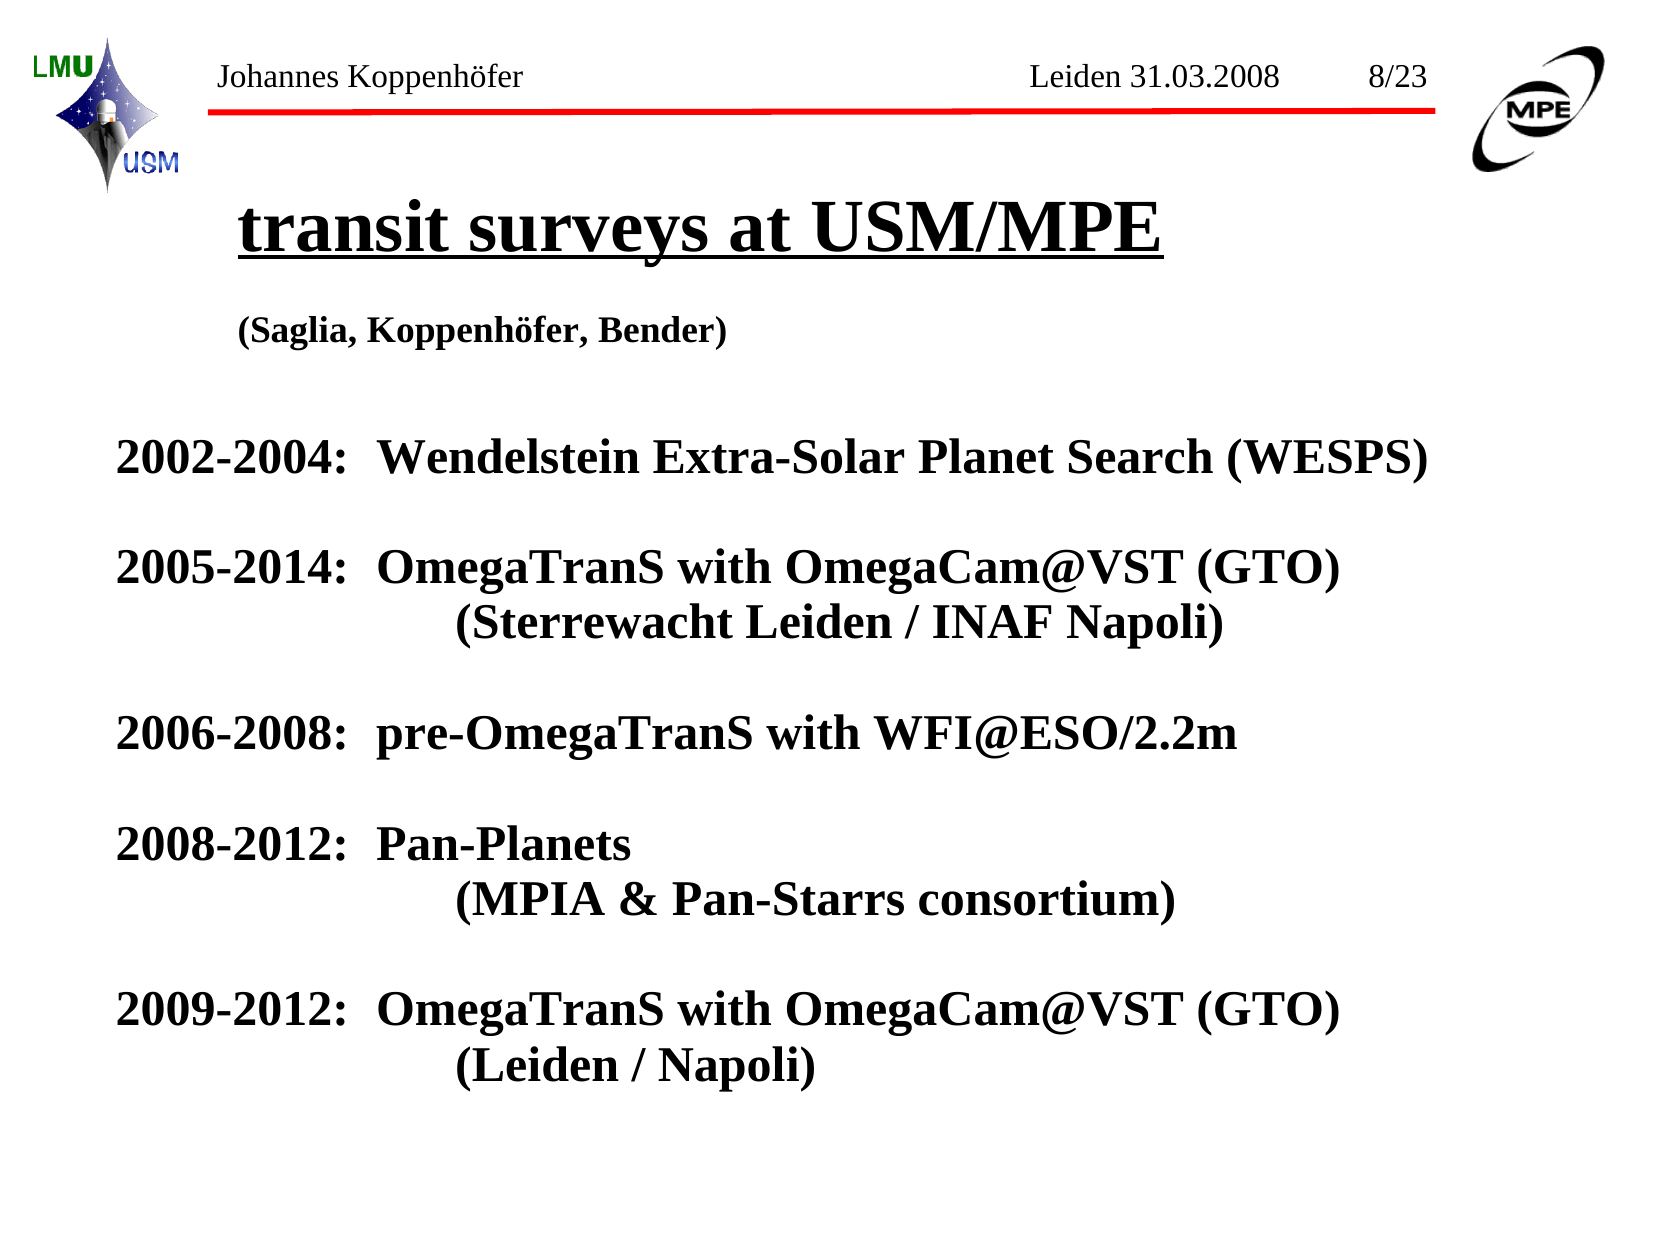

8/23
Johannes Koppenhöfer
Leiden 31.03.2008
transit surveys at USM/MPE
(Saglia, Koppenhöfer, Bender)
2002-2004: 	Wendelstein Extra-Solar Planet Search (WESPS)
2005-2014: 	OmegaTranS with OmegaCam@VST (GTO)
					(Sterrewacht Leiden / INAF Napoli)
2006-2008: 	pre-OmegaTranS with WFI@ESO/2.2m
2008-2012: 	Pan-Planets
					(MPIA & Pan-Starrs consortium)
2009-2012:	OmegaTranS with OmegaCam@VST (GTO)
					(Leiden / Napoli)